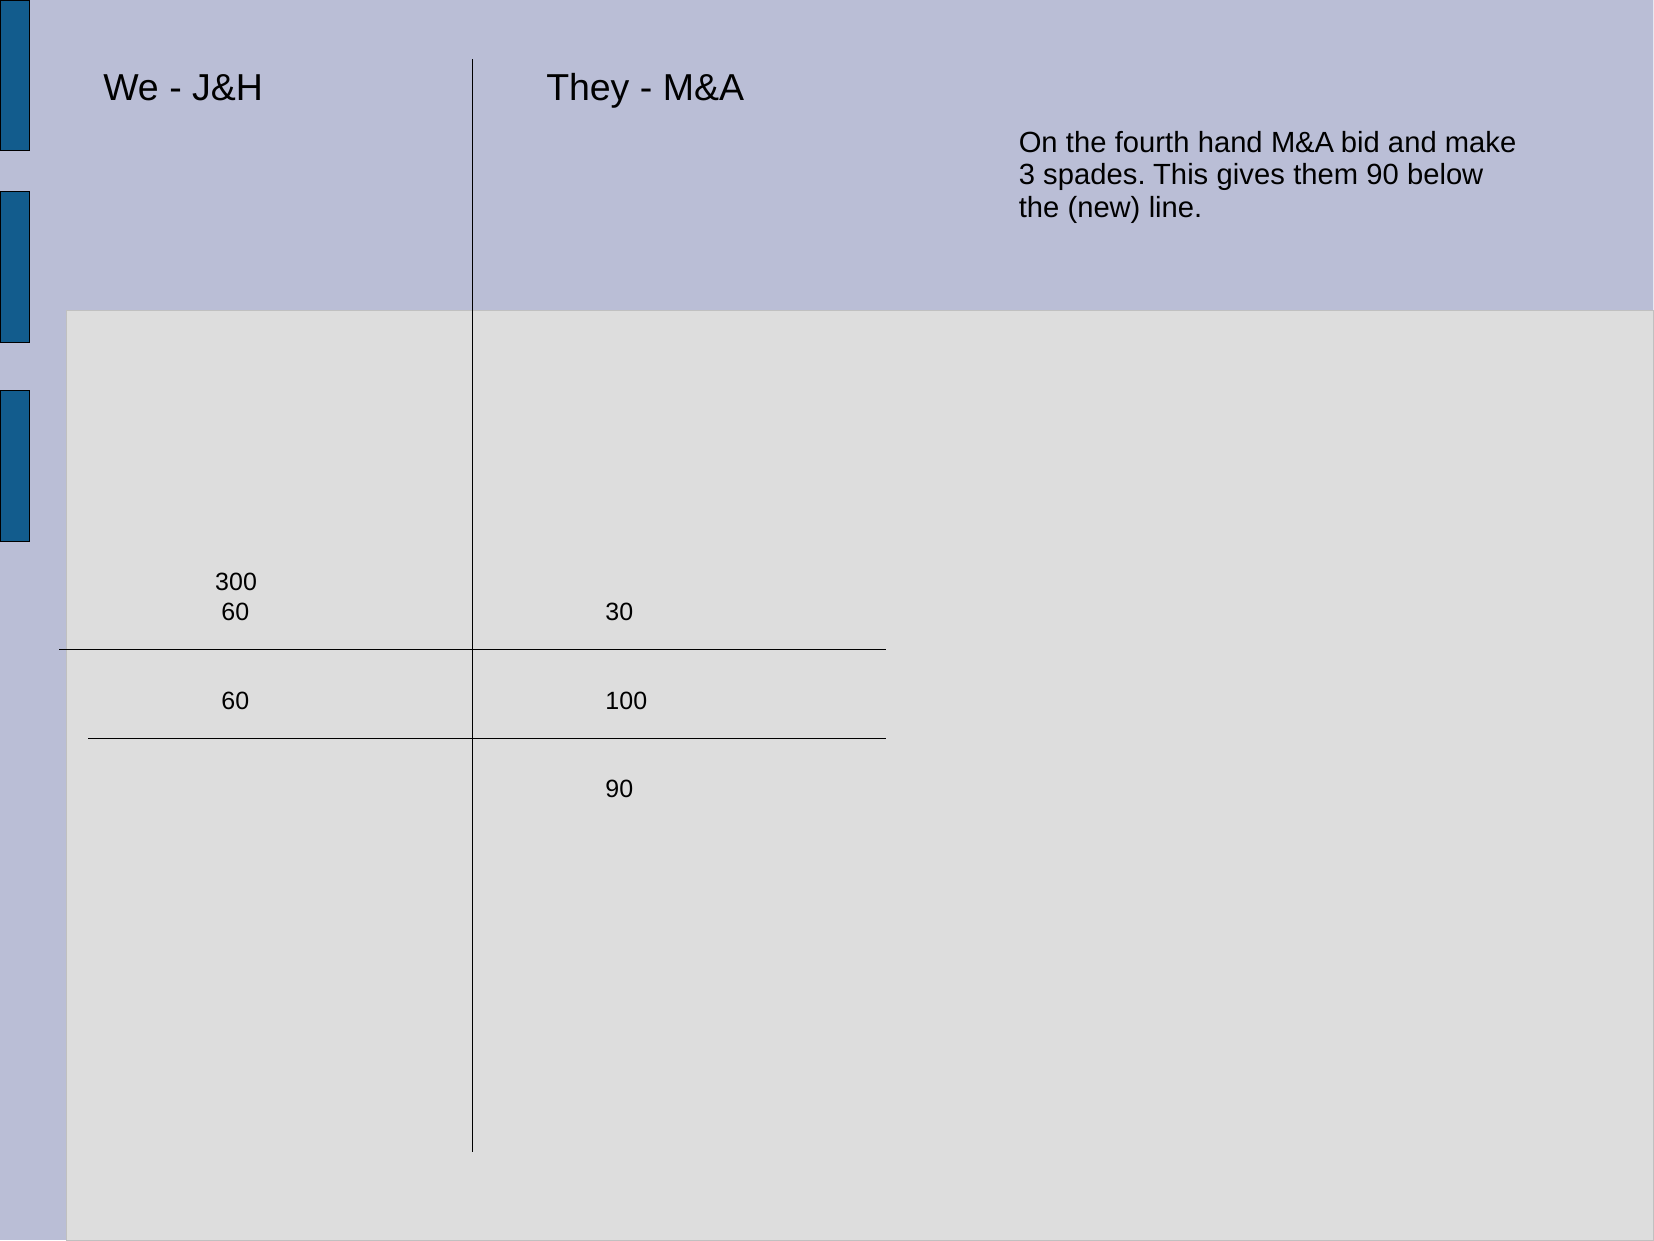

We - J&H
They - M&A
On the fourth hand M&A bid and make 3 spades. This gives them 90 below the (new) line.
300
60
30
60
100
90